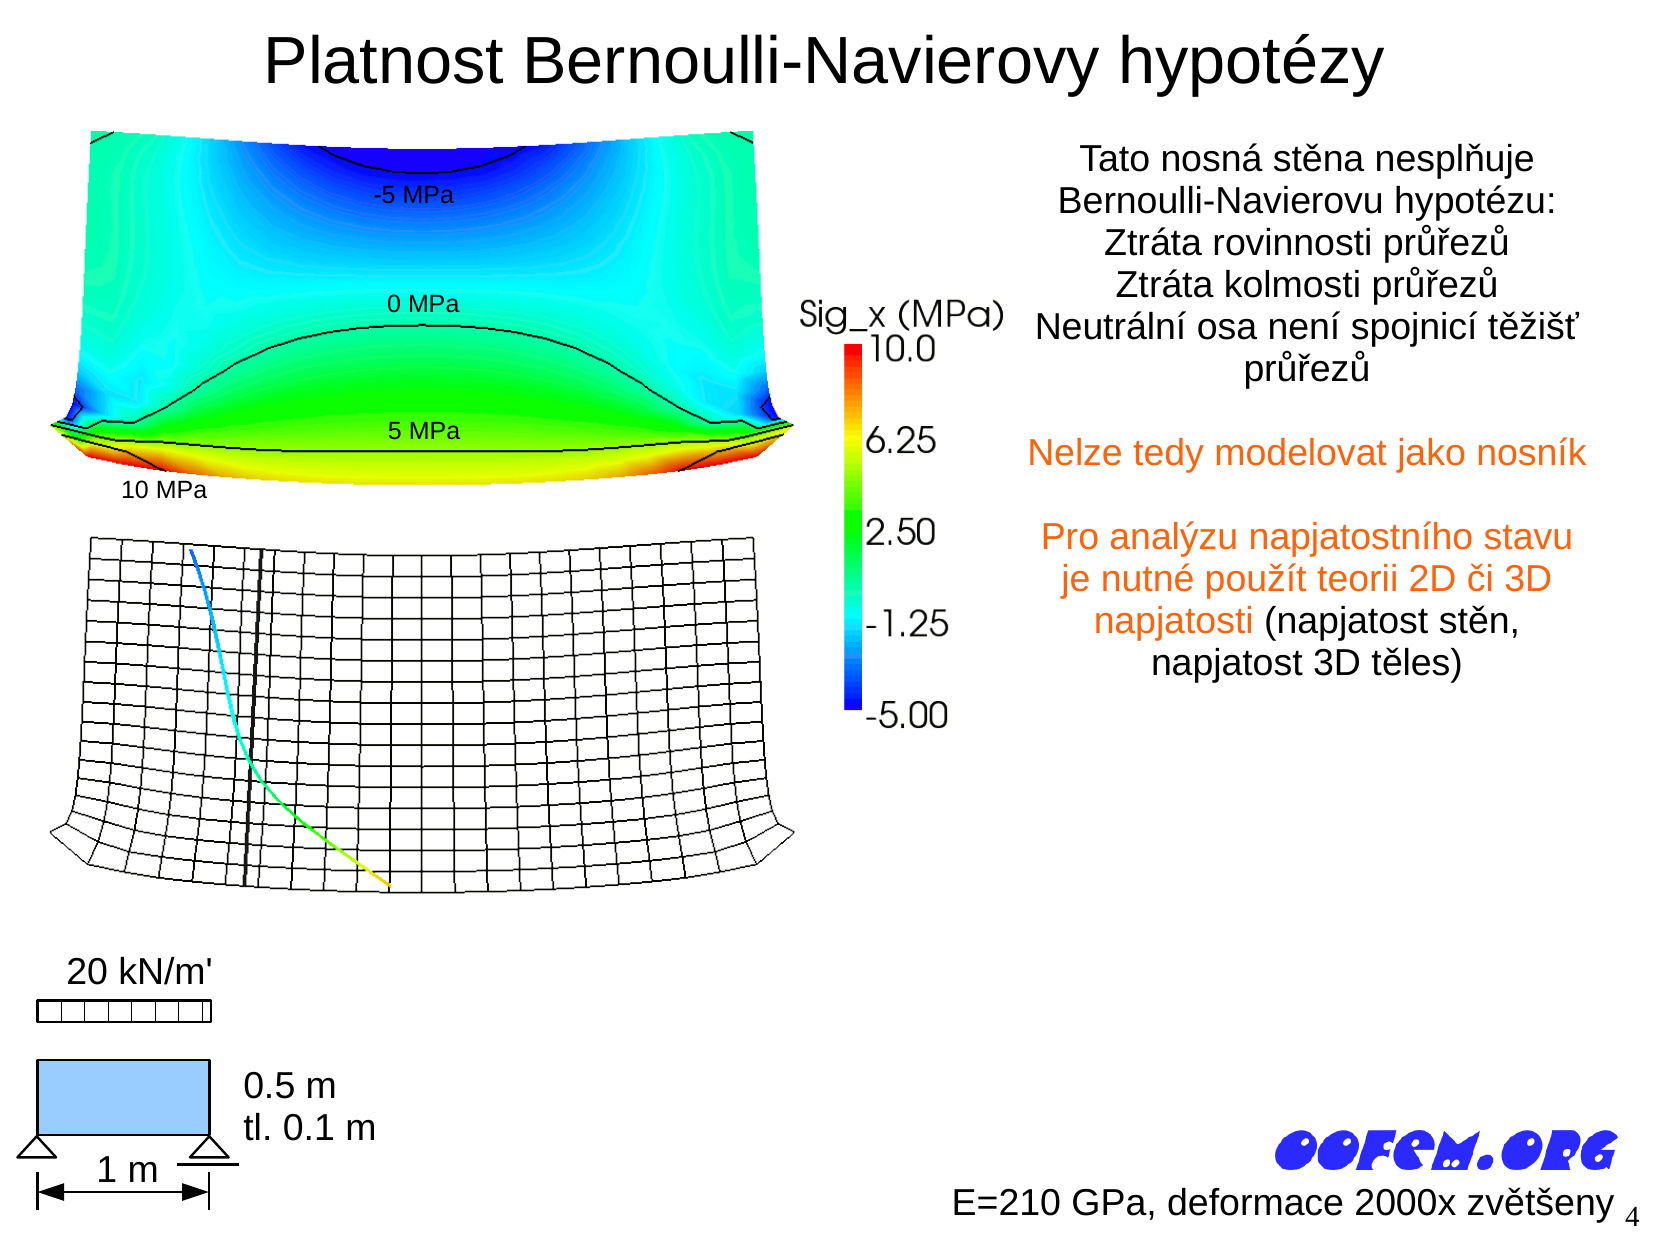

# Platnost Bernoulli-Navierovy hypotézy
Tato nosná stěna nesplňuje Bernoulli-Navierovu hypotézu:
Ztráta rovinnosti průřezů
Ztráta kolmosti průřezů
Neutrální osa není spojnicí těžišť průřezů
Nelze tedy modelovat jako nosník
Pro analýzu napjatostního stavu je nutné použít teorii 2D či 3D napjatosti (napjatost stěn, napjatost 3D těles)
-5 MPa
0 MPa
5 MPa
10 MPa
20 kN/m'
0.5 m
tl. 0.1 m
1 m
E=210 GPa, deformace 2000x zvětšeny
4